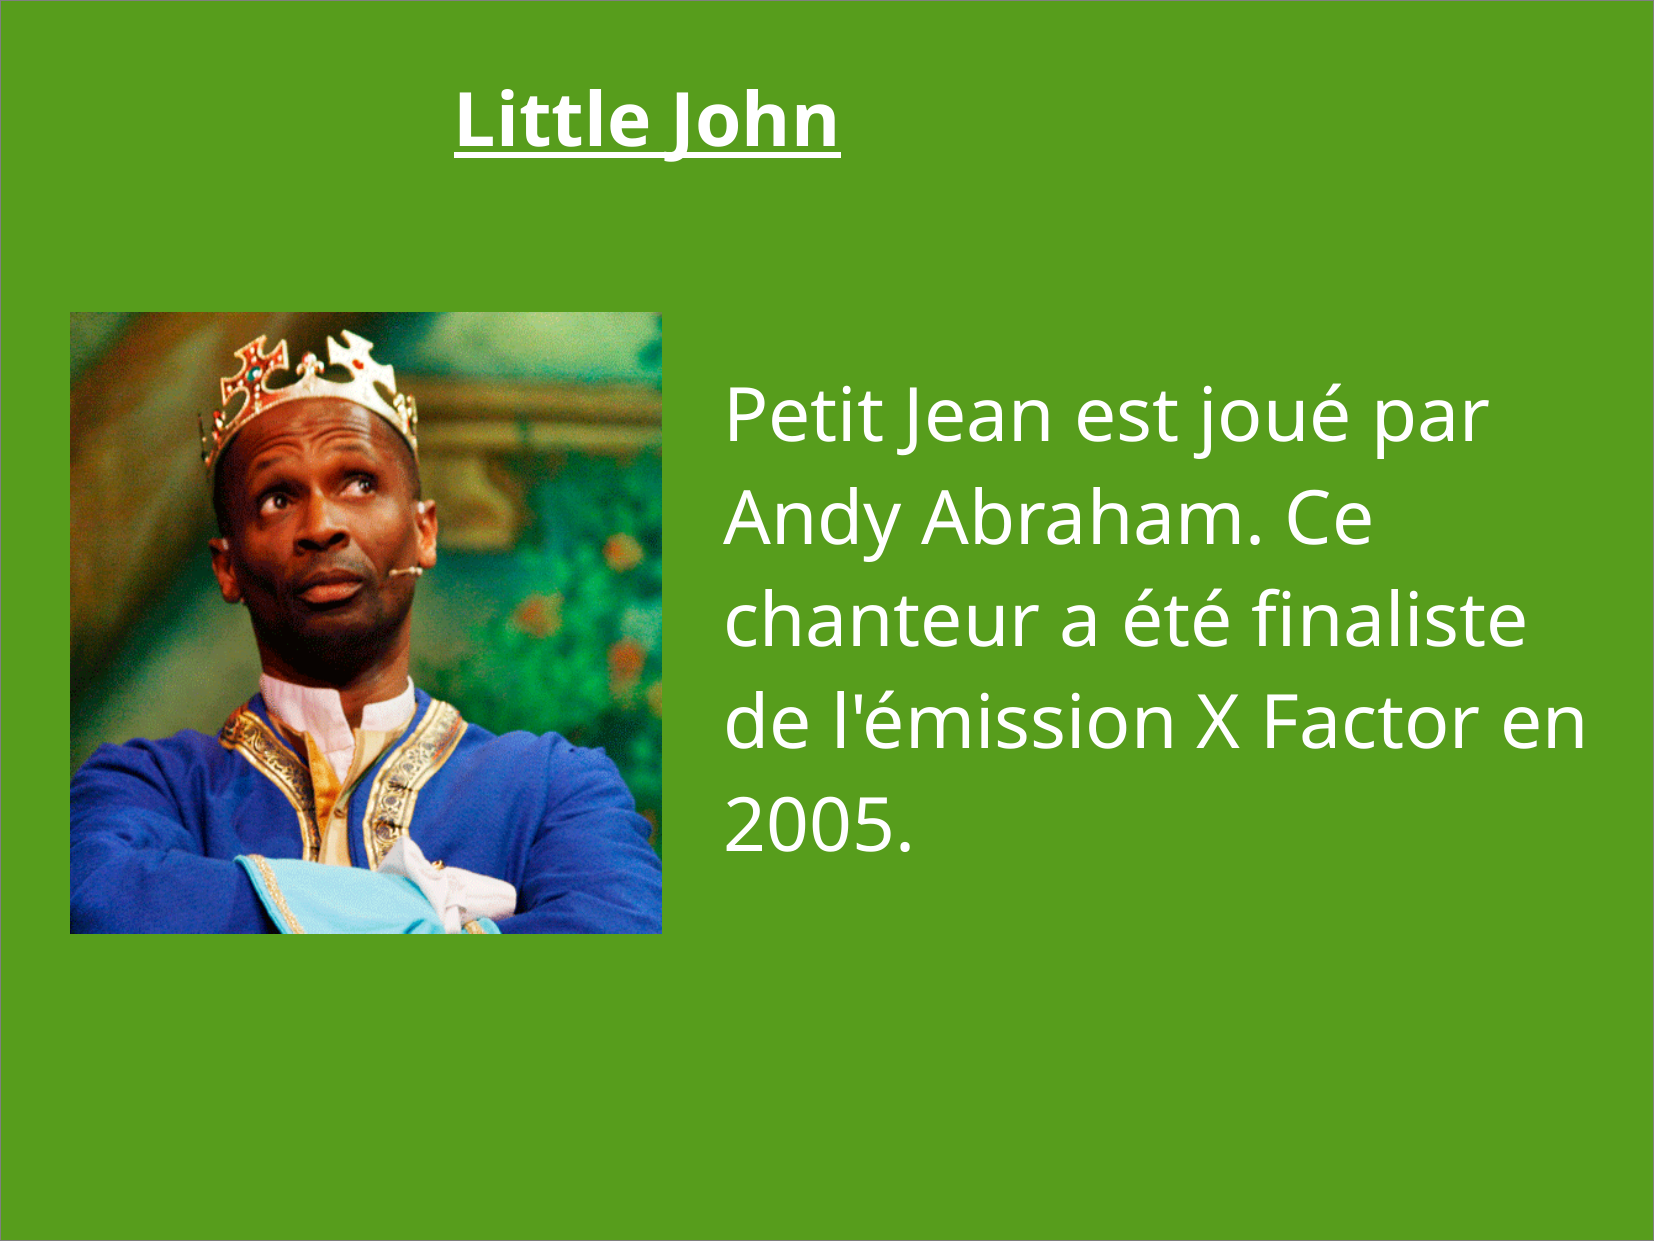

Little John
Petit Jean est joué par Andy Abraham. Ce chanteur a été finaliste de l'émission X Factor en 2005.